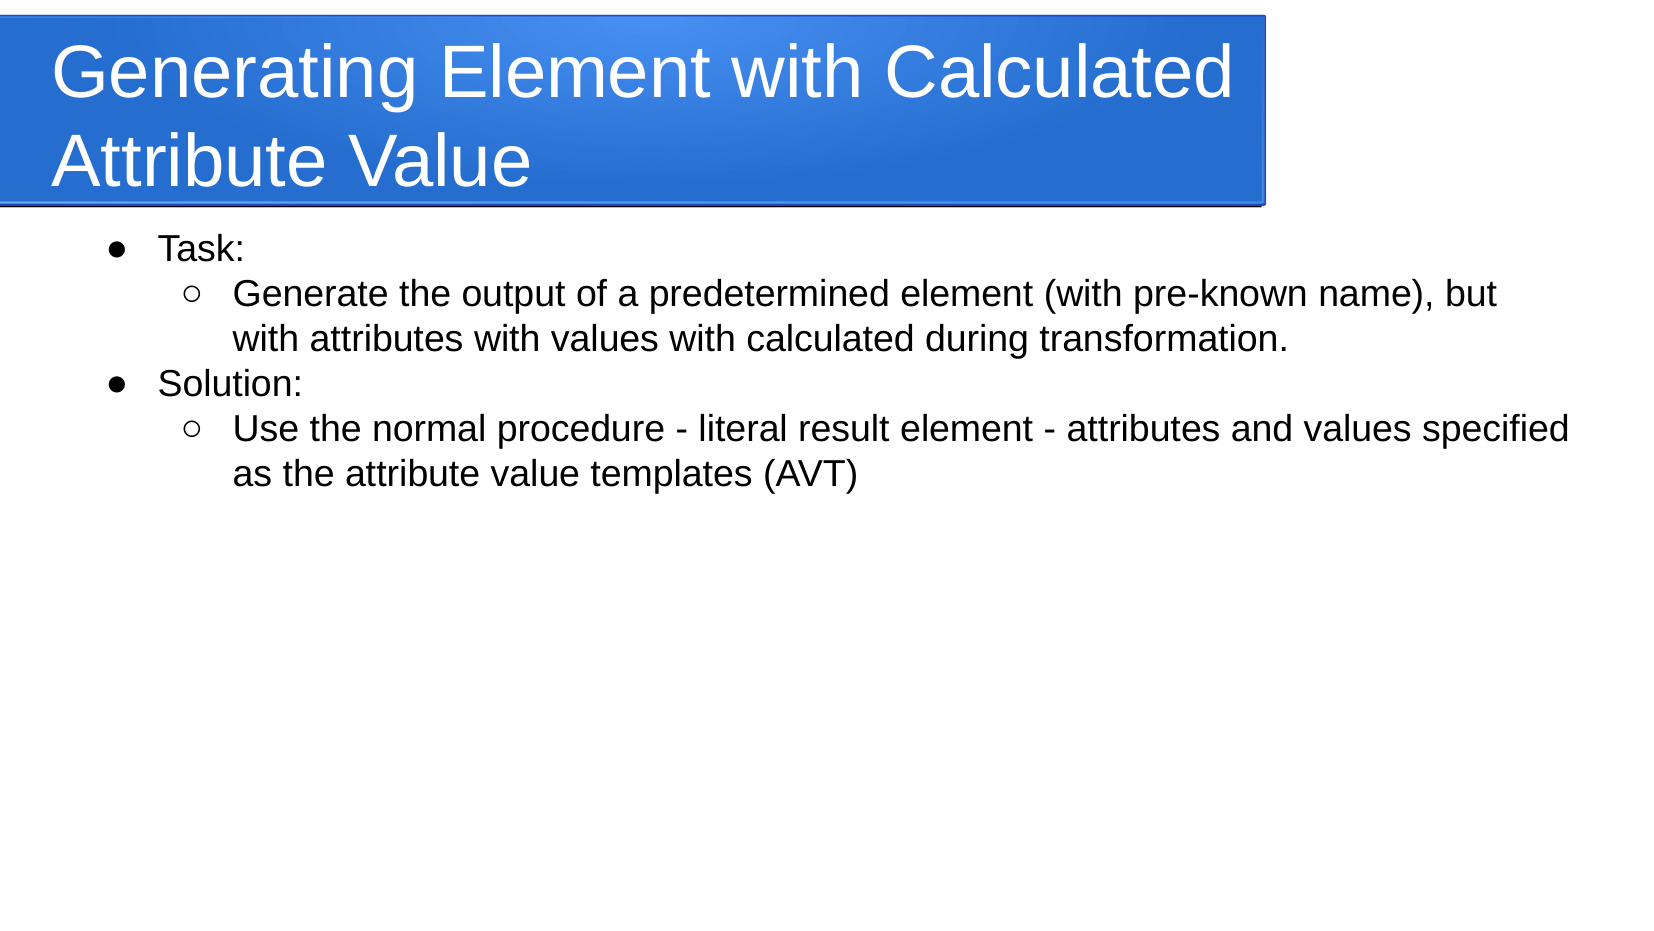

# Generating Element with Calculated Attribute Value
Task:
Generate the output of a predetermined element (with pre-known name), but with attributes with values with calculated during transformation.
Solution:
Use the normal procedure - literal result element - attributes and values specified as the attribute value templates (AVT)